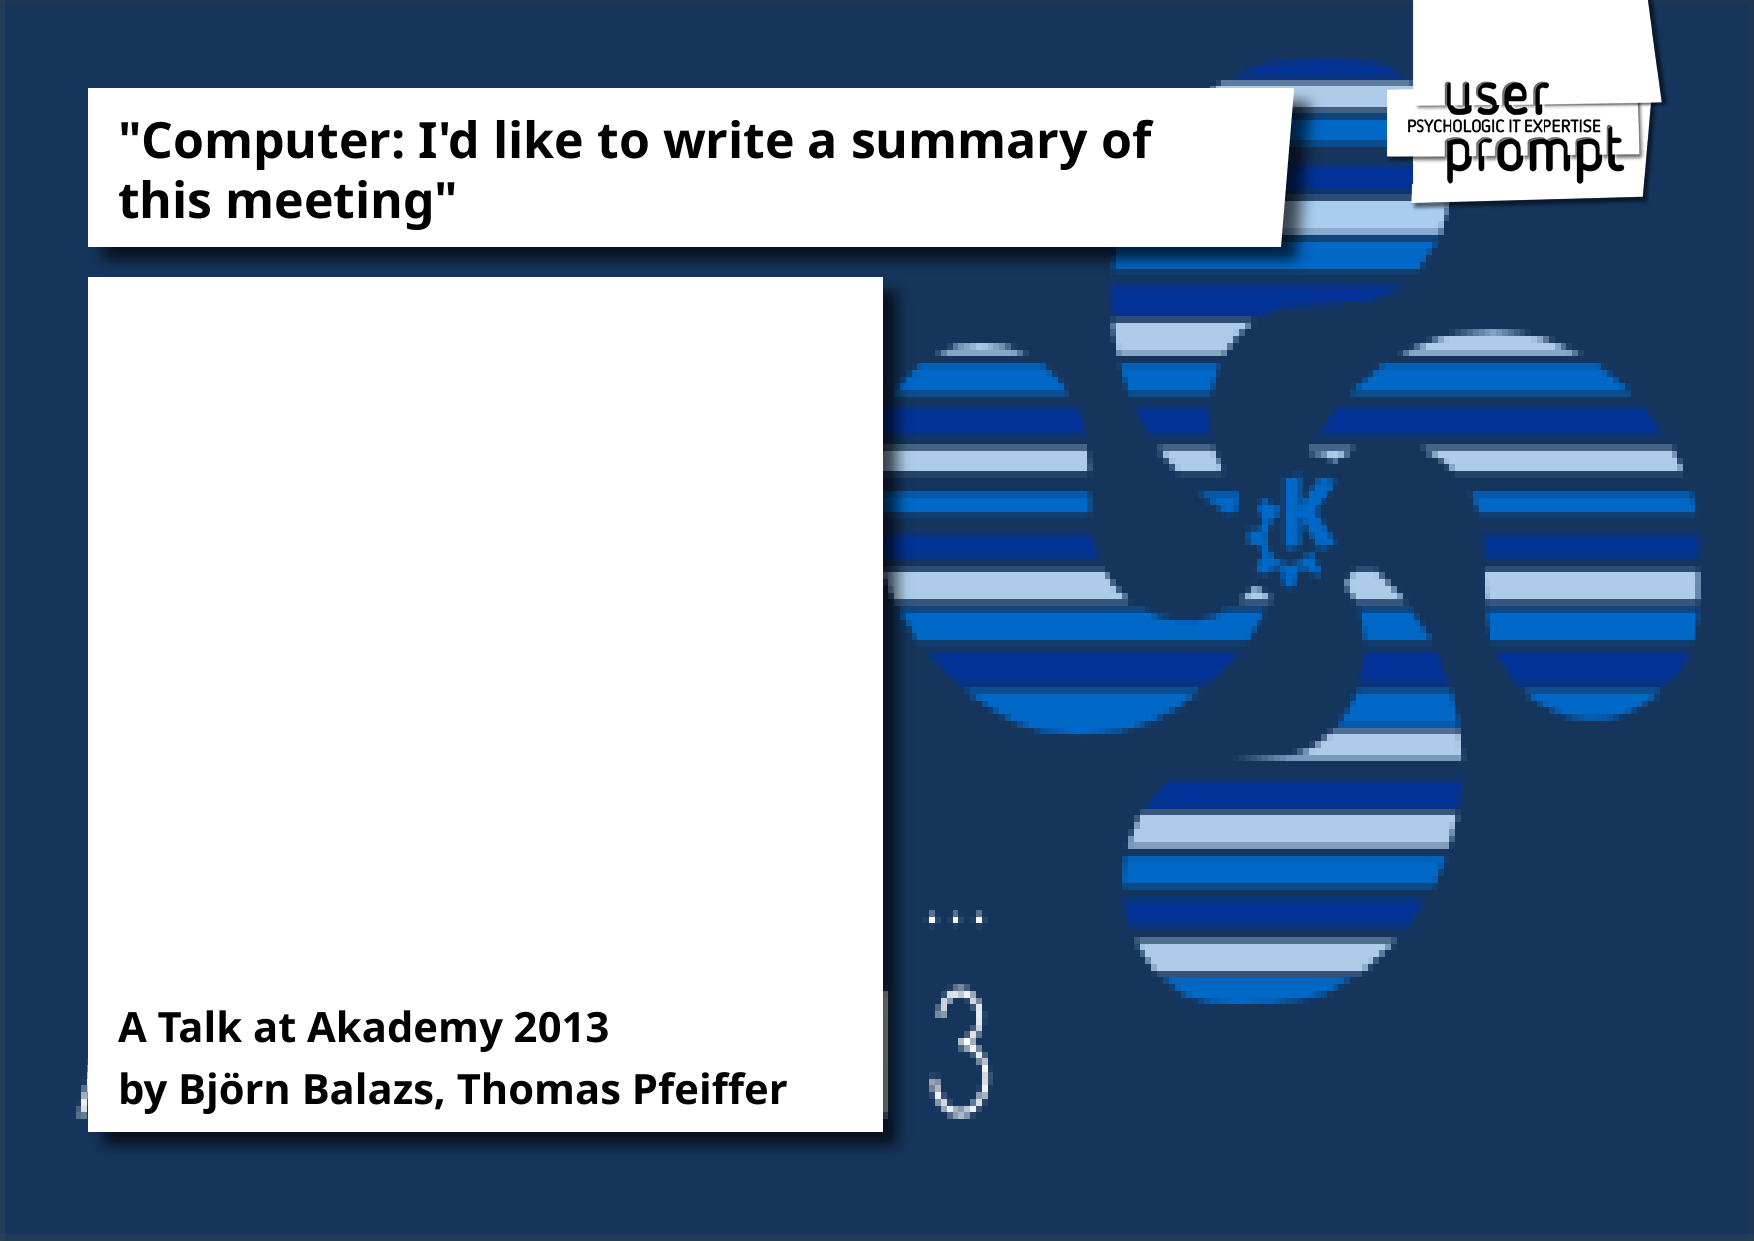

# "Computer: I'd like to write a summary of this meeting"
A Talk at Akademy 2013
by Björn Balazs, Thomas Pfeiffer